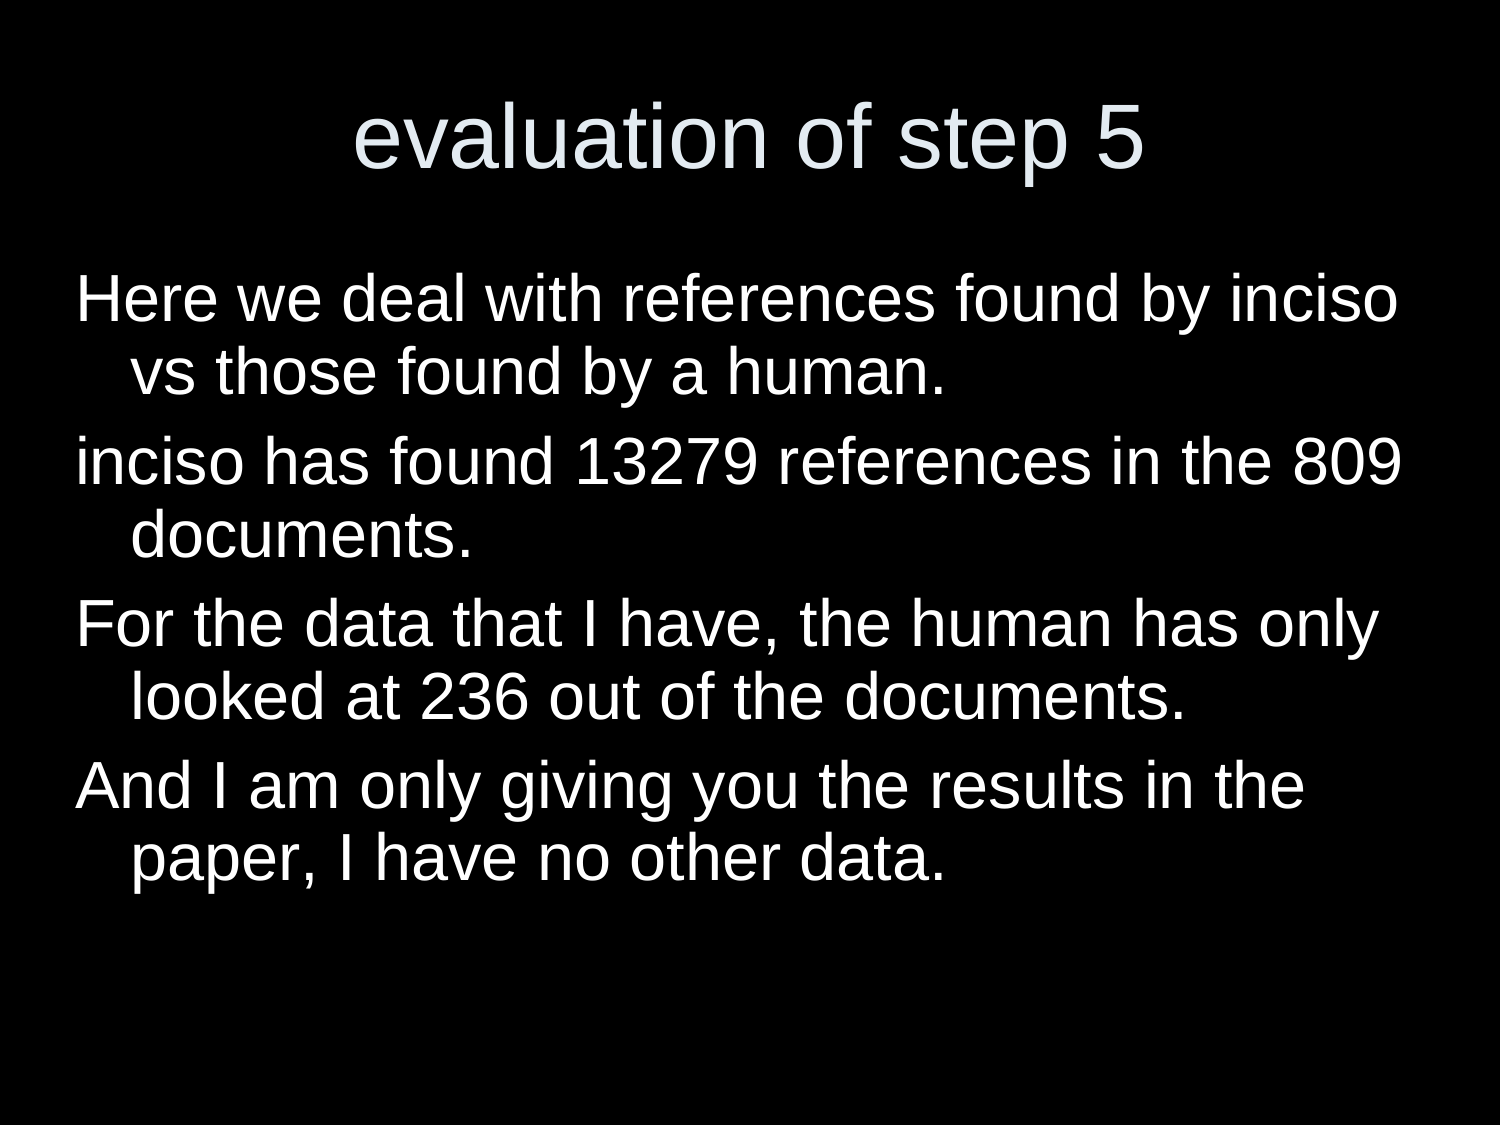

# evaluation of step 5
Here we deal with references found by inciso vs those found by a human.
inciso has found 13279 references in the 809 documents.
For the data that I have, the human has only looked at 236 out of the documents.
And I am only giving you the results in the paper, I have no other data.